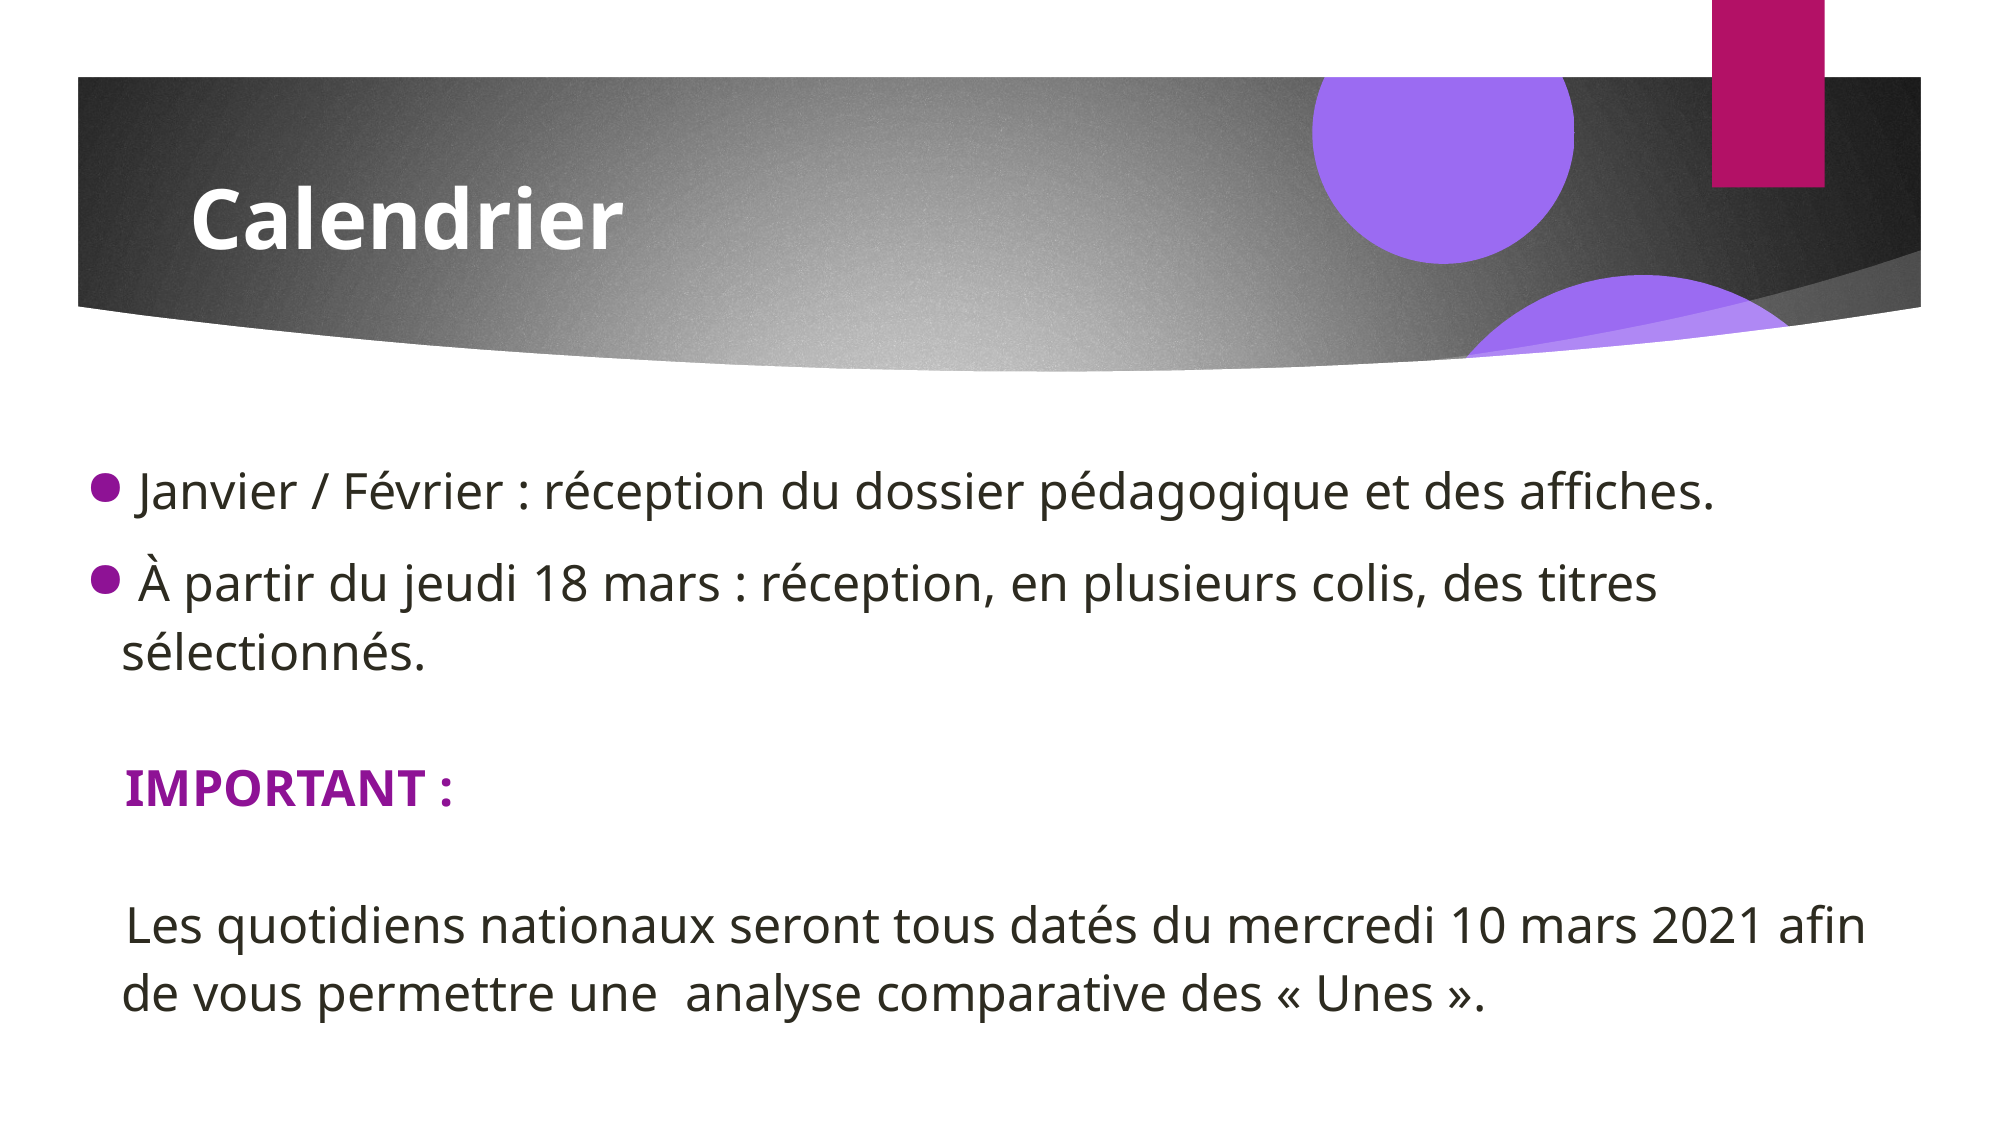

# Calendrier
 Janvier / Février : réception du dossier pédagogique et des affiches.
 À partir du jeudi 18 mars : réception, en plusieurs colis, des titres sélectionnés.
IMPORTANT :
Les quotidiens nationaux seront tous datés du mercredi 10 mars 2021 afin de vous permettre une analyse comparative des « Unes ».